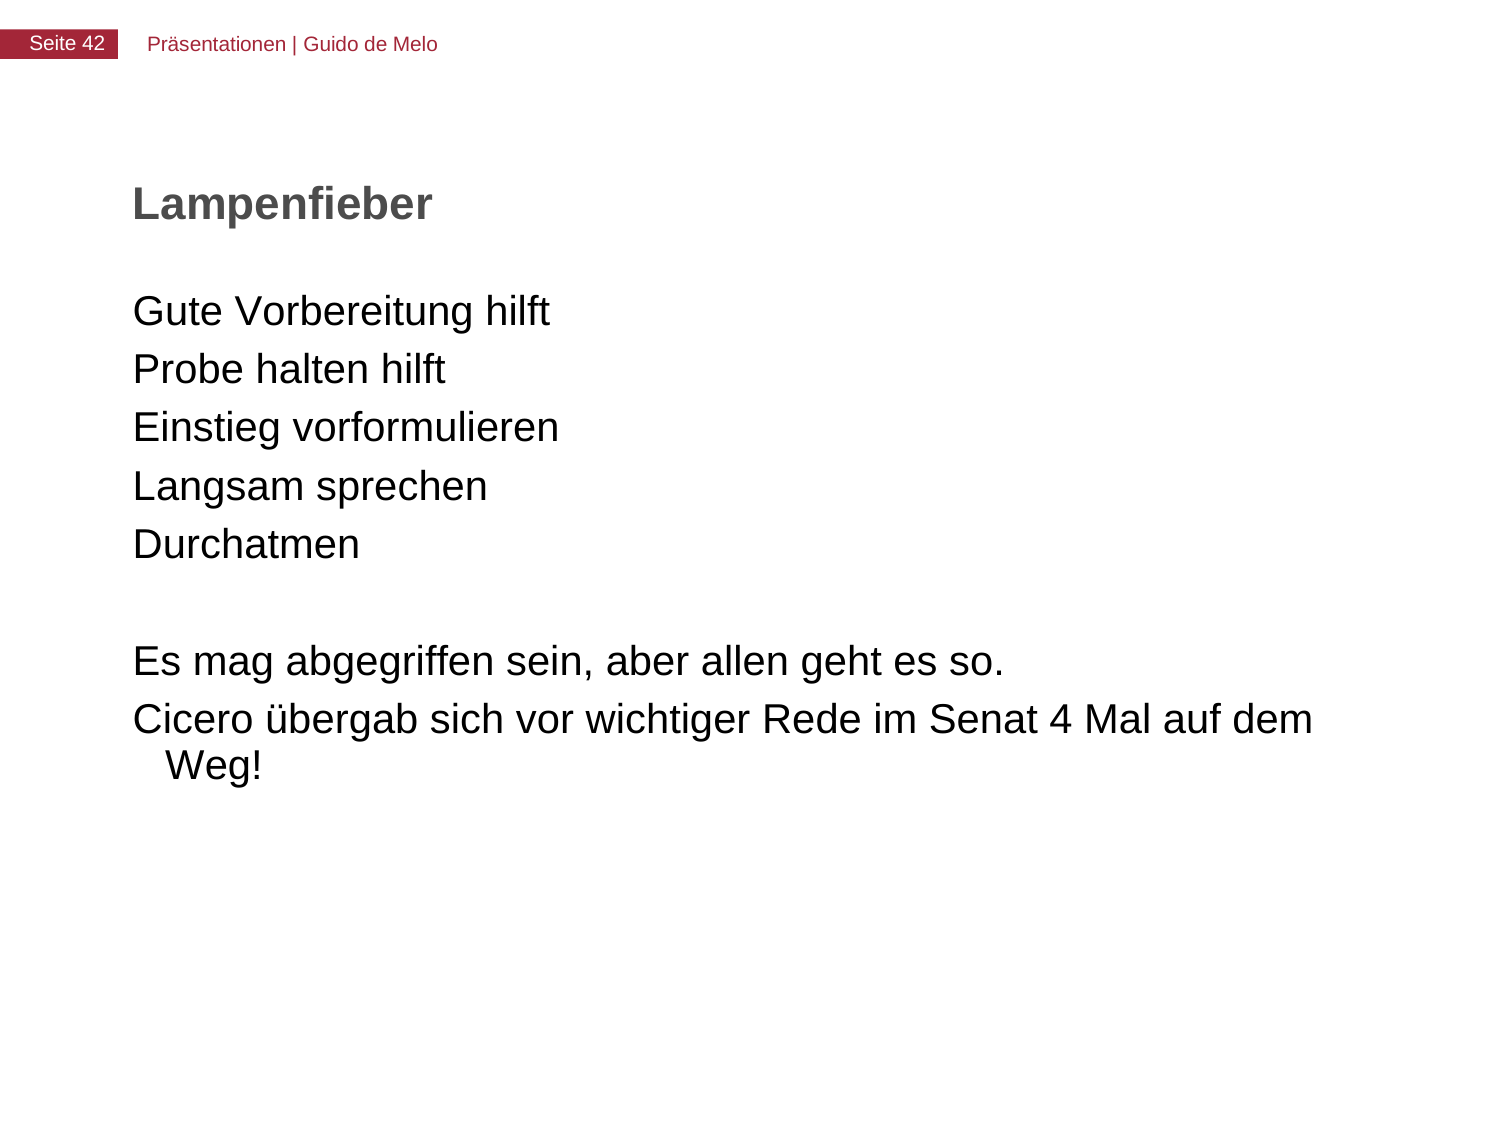

# Lampenfieber
Gute Vorbereitung hilft
Probe halten hilft
Einstieg vorformulieren
Langsam sprechen
Durchatmen
Es mag abgegriffen sein, aber allen geht es so.
Cicero übergab sich vor wichtiger Rede im Senat 4 Mal auf dem Weg!